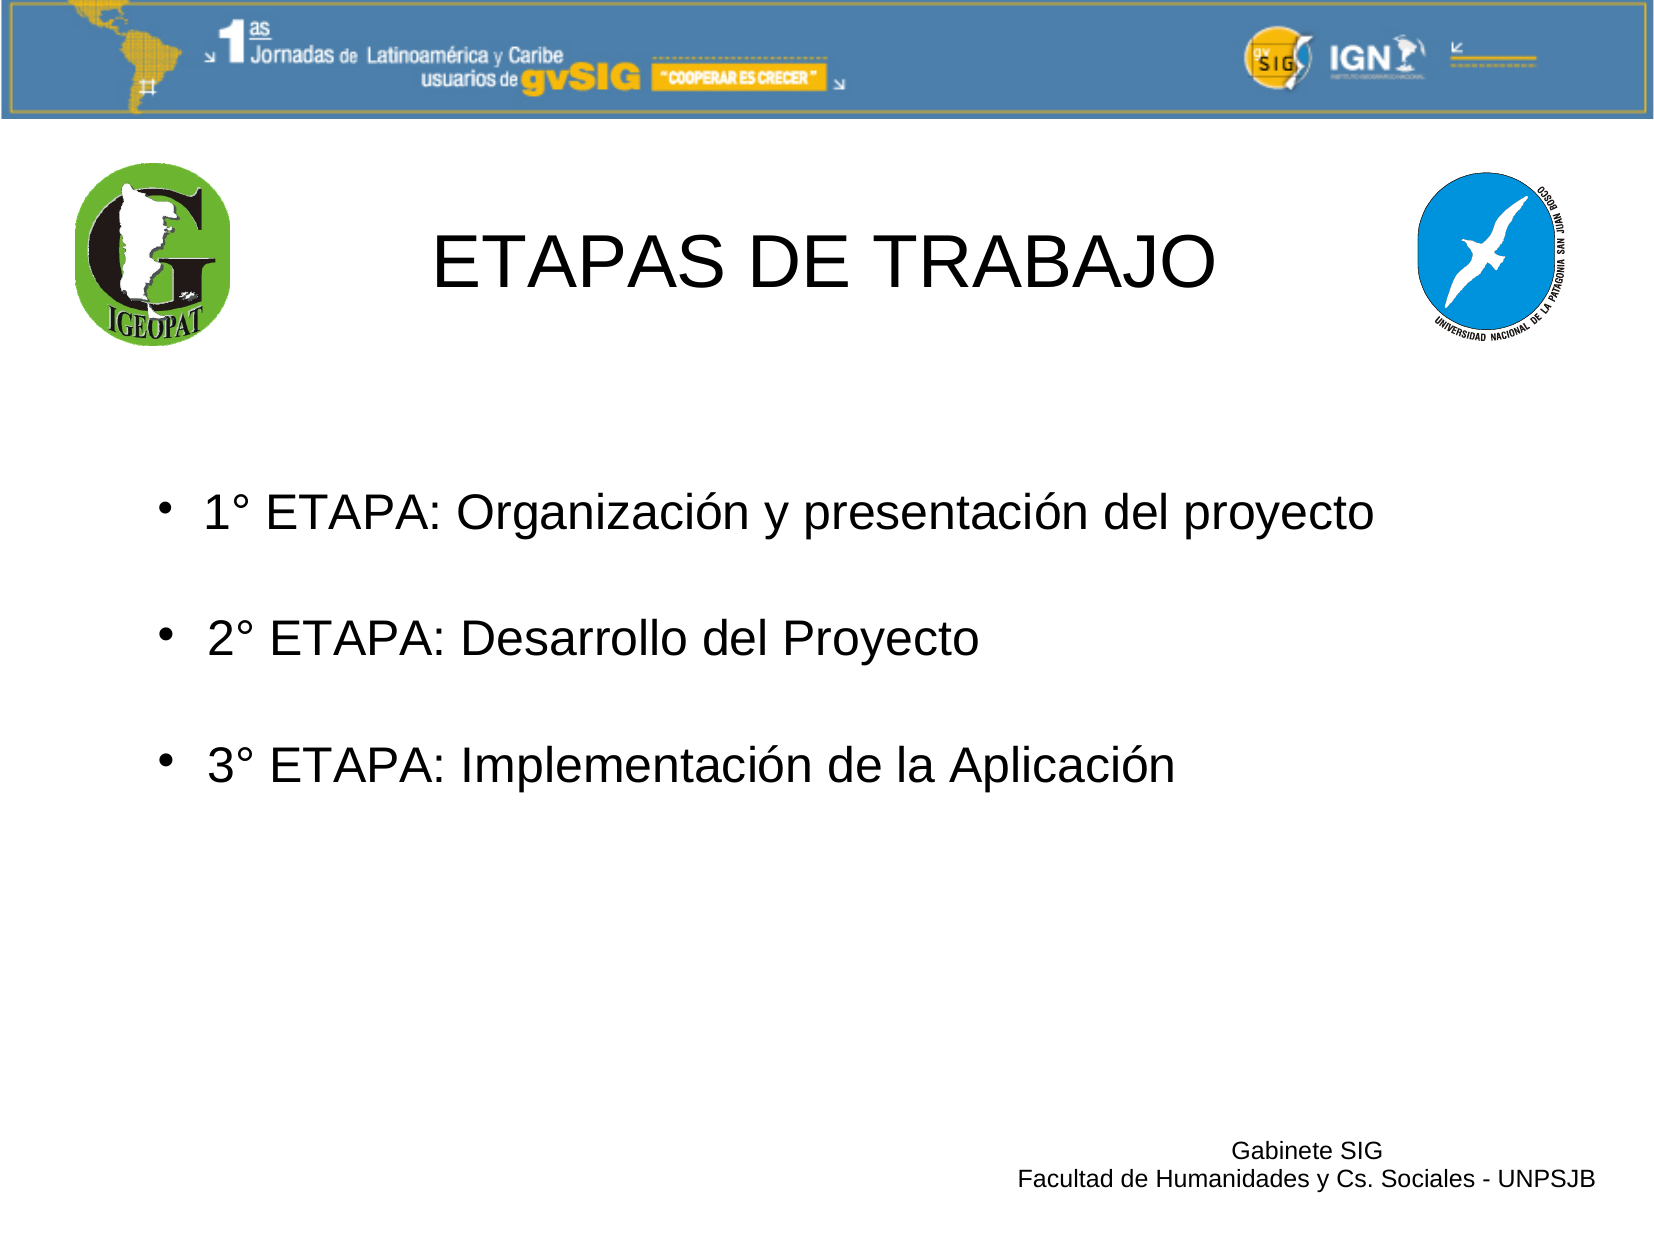

# ETAPAS DE TRABAJO
 1° ETAPA: Organización y presentación del proyecto
 2° ETAPA: Desarrollo del Proyecto
 3° ETAPA: Implementación de la Aplicación
Gabinete SIG
Facultad de Humanidades y Cs. Sociales - UNPSJB